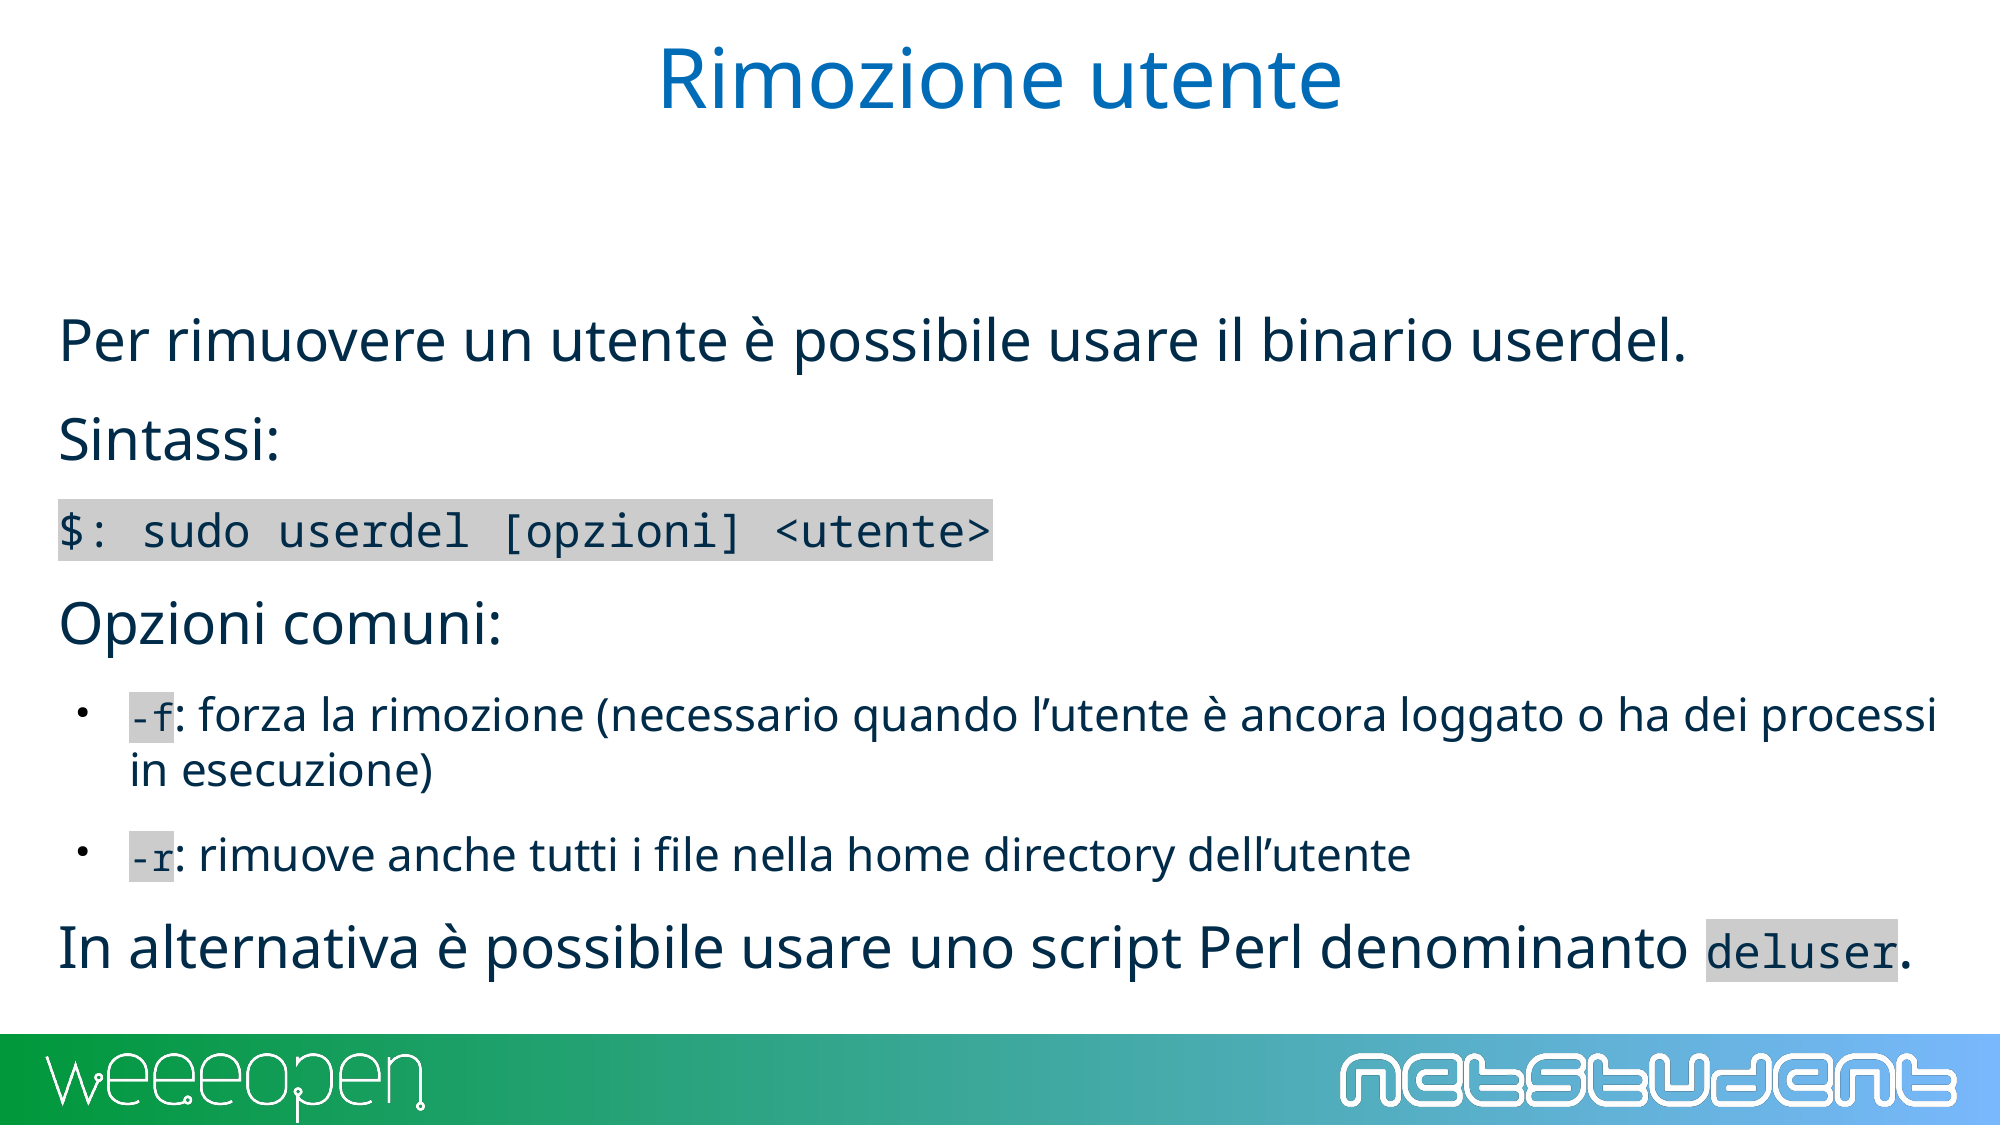

# Rimozione utente
Per rimuovere un utente è possibile usare il binario userdel.
Sintassi:
$: sudo userdel [opzioni] <utente>
Opzioni comuni:
-f: forza la rimozione (necessario quando l’utente è ancora loggato o ha dei processi in esecuzione)
-r: rimuove anche tutti i file nella home directory dell’utente
In alternativa è possibile usare uno script Perl denominanto deluser.